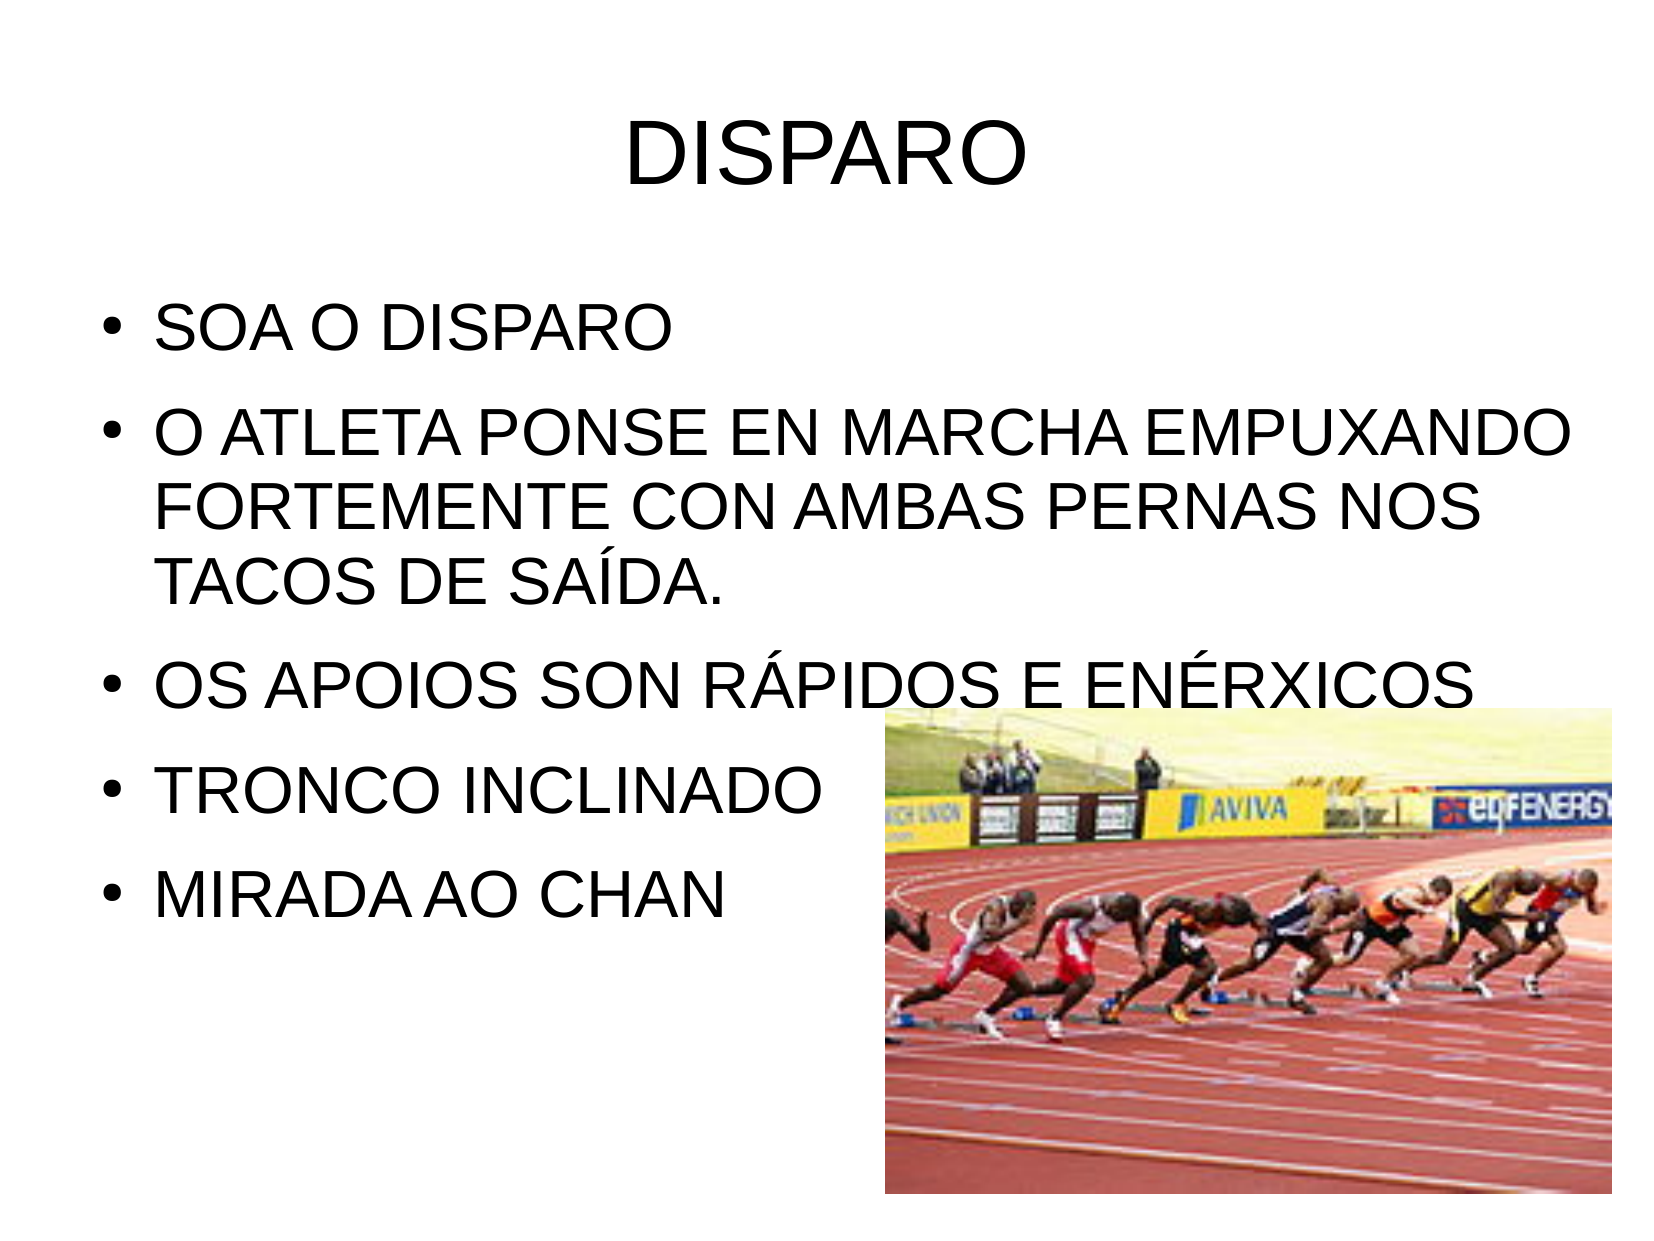

# DISPARO
SOA O DISPARO
O ATLETA PONSE EN MARCHA EMPUXANDO FORTEMENTE CON AMBAS PERNAS NOS TACOS DE SAÍDA.
OS APOIOS SON RÁPIDOS E ENÉRXICOS
TRONCO INCLINADO
MIRADA AO CHAN